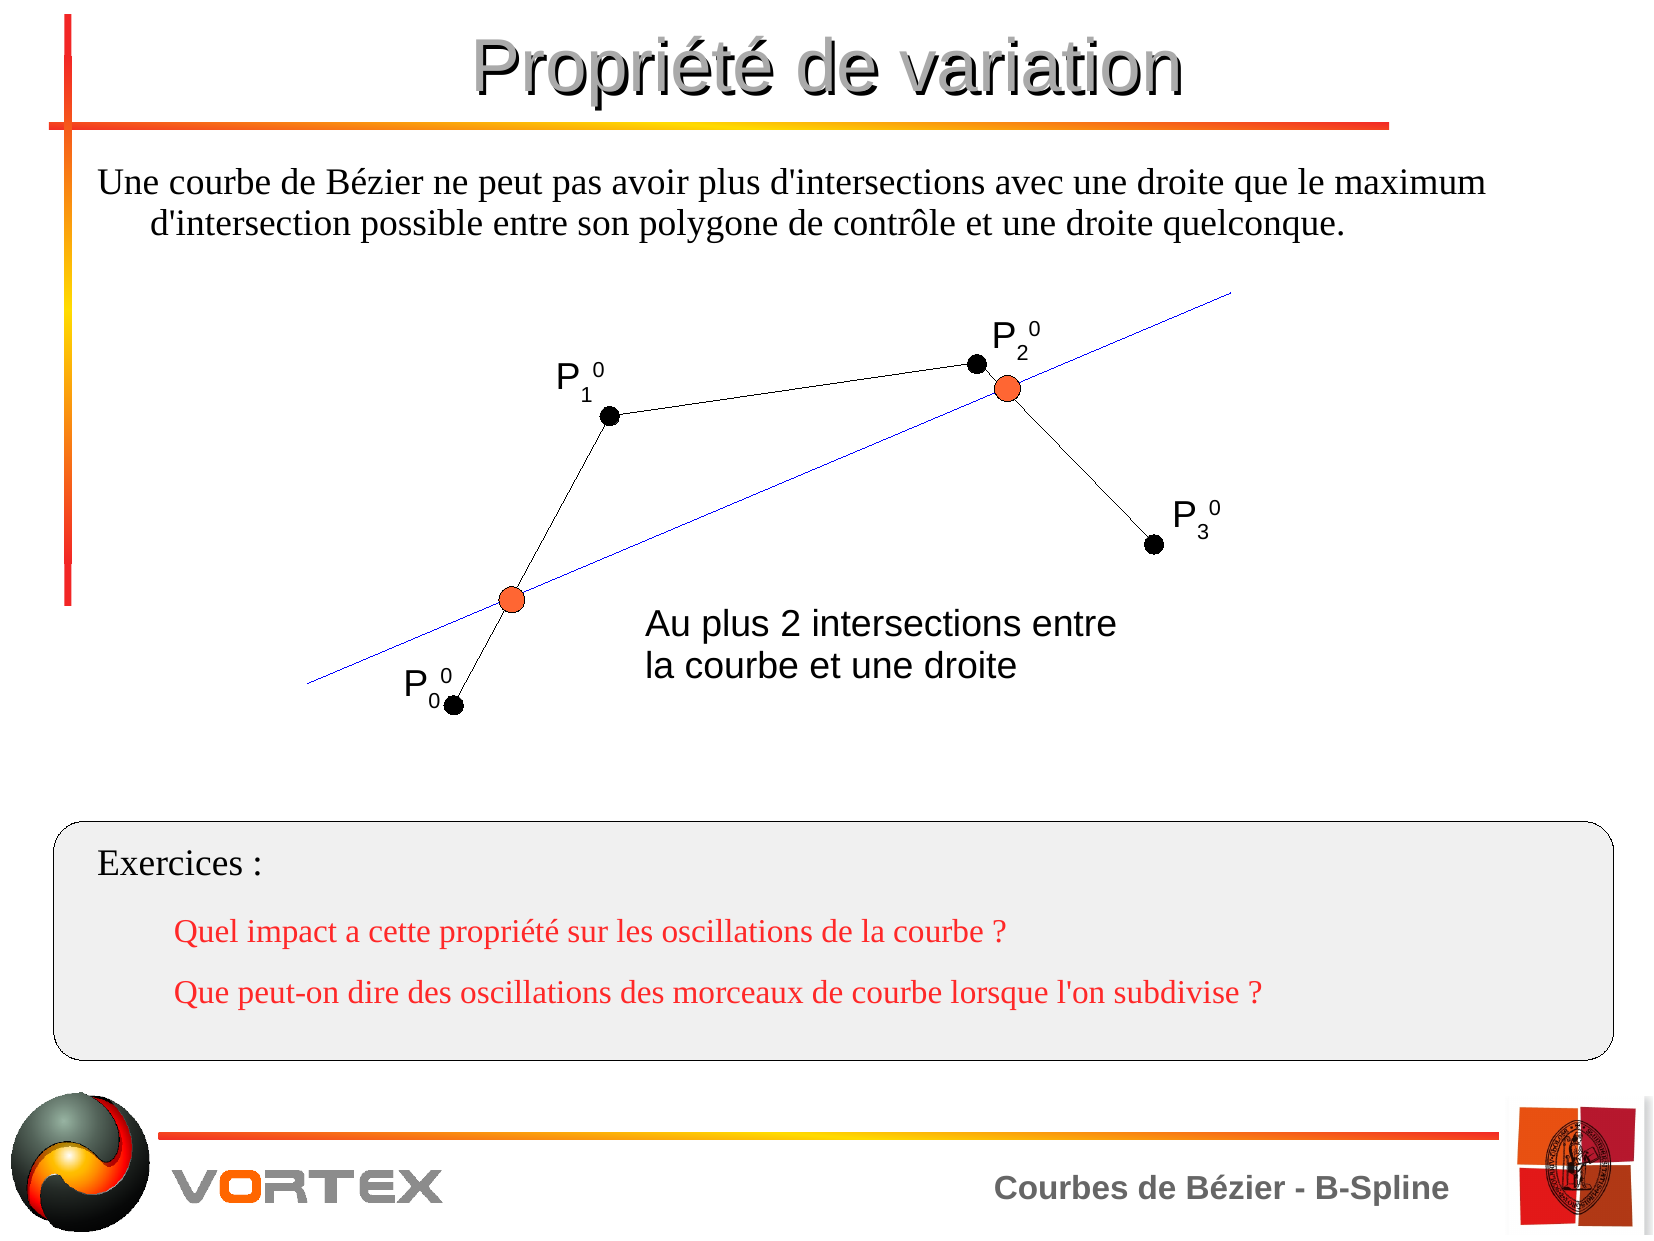

# Propriété de variation
Une courbe de Bézier ne peut pas avoir plus d'intersections avec une droite que le maximum d'intersection possible entre son polygone de contrôle et une droite quelconque.
Exercices :
Quel impact a cette propriété sur les oscillations de la courbe ?
Que peut-on dire des oscillations des morceaux de courbe lorsque l'on subdivise ?
P20
P10
P30
P00
Au plus 2 intersections entre la courbe et une droite